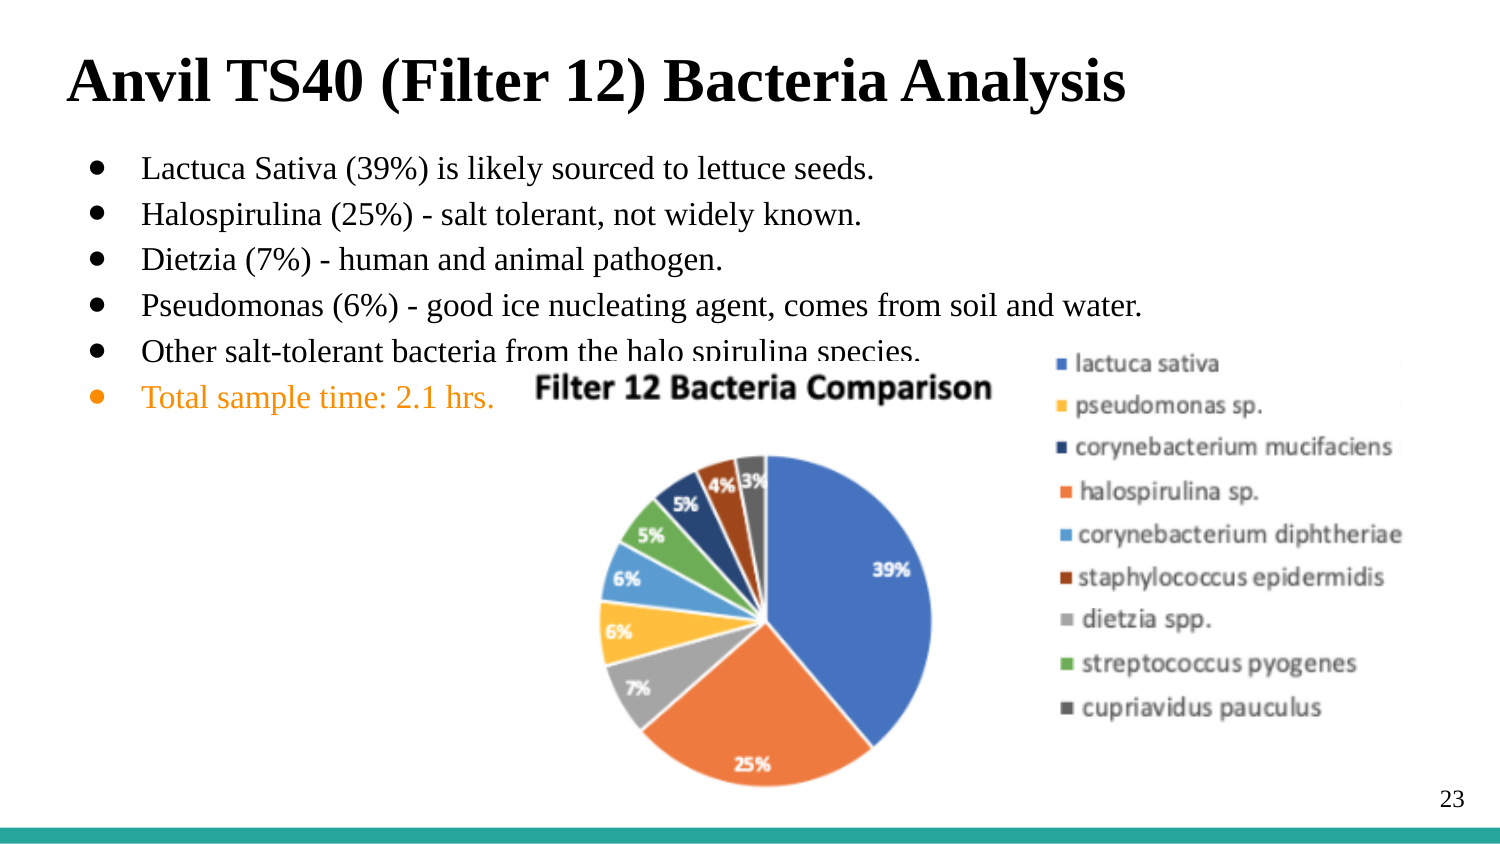

# Anvil TS40 (Filter 12) Bacteria Analysis
Lactuca Sativa (39%) is likely sourced to lettuce seeds.
Halospirulina (25%) - salt tolerant, not widely known.
Dietzia (7%) - human and animal pathogen.
Pseudomonas (6%) - good ice nucleating agent, comes from soil and water.
Other salt-tolerant bacteria from the halo spirulina species.
Total sample time: 2.1 hrs.